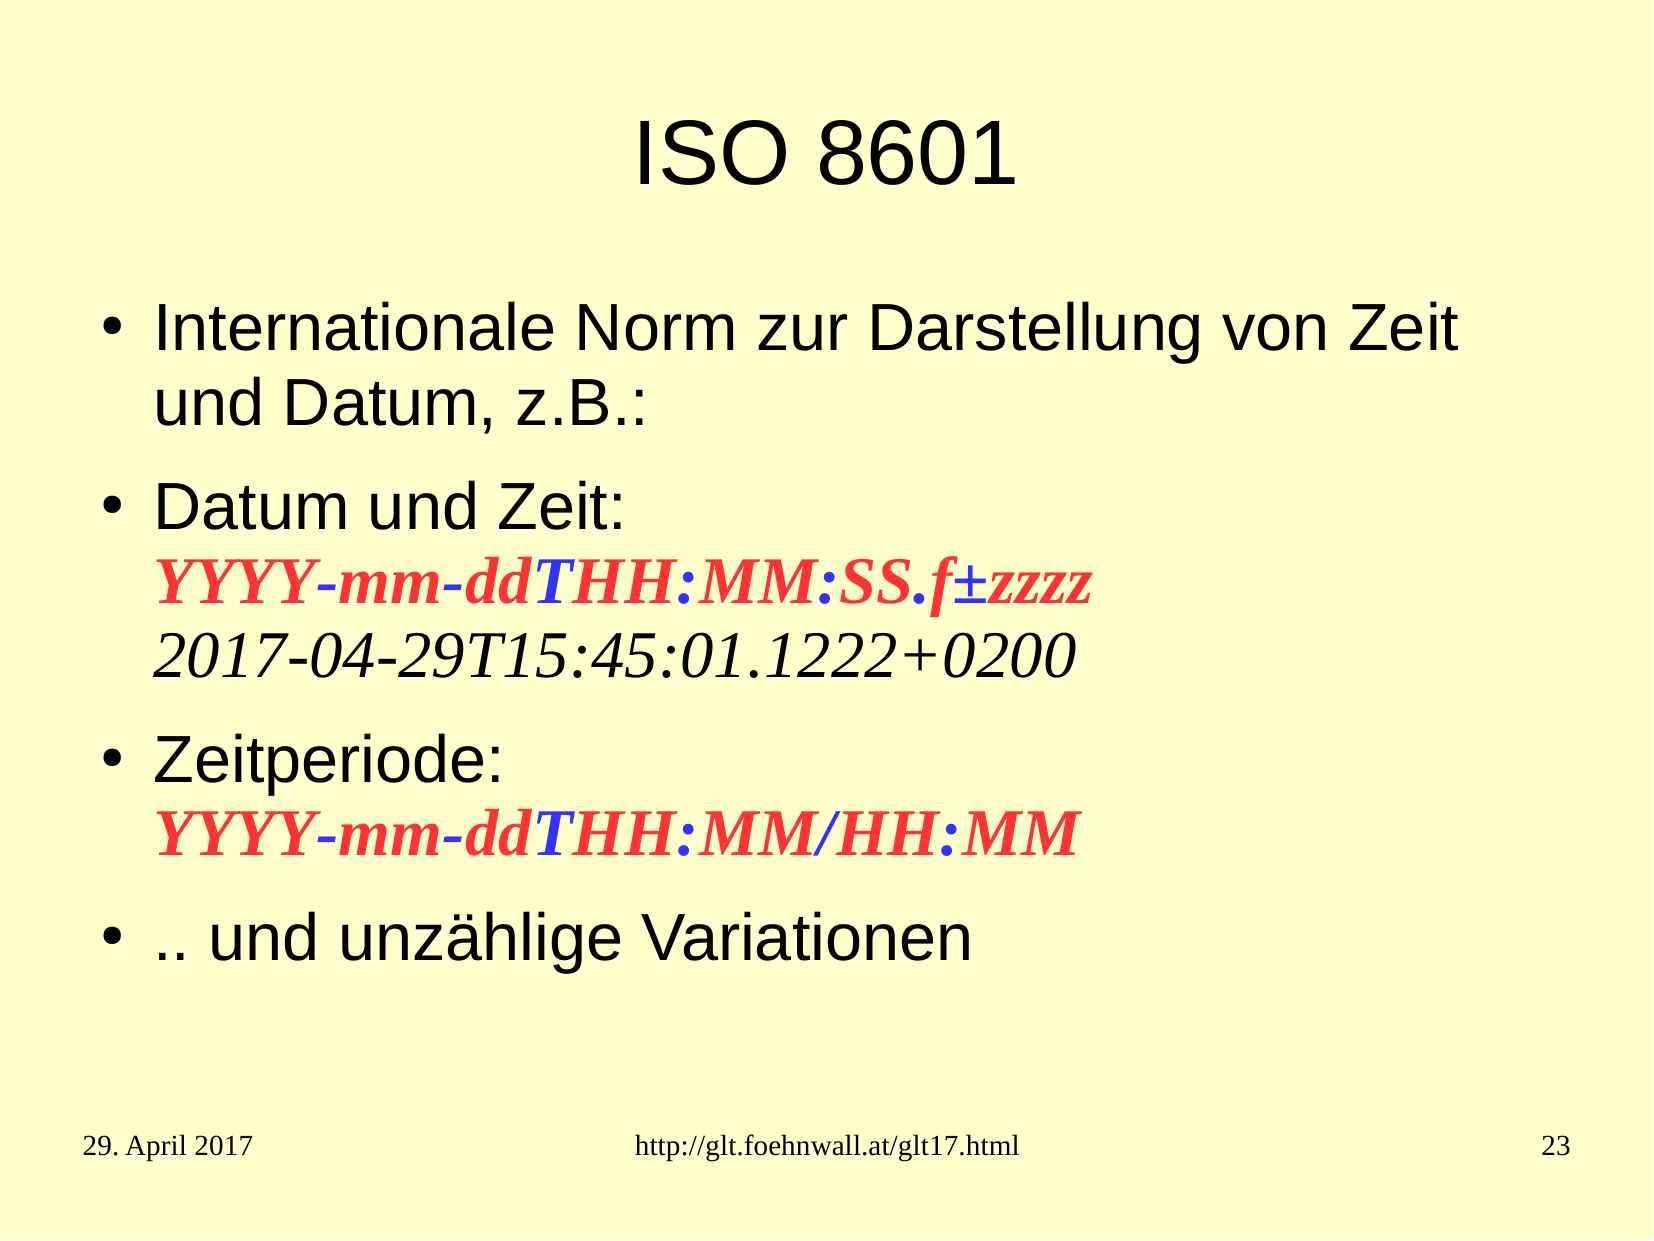

# ISO 8601
Internationale Norm zur Darstellung von Zeit und Datum, z.B.:
Datum und Zeit:
YYYY-mm-ddTHH:MM:SS.f±zzzz
2017-04-29T15:45:01.1222+0200
Zeitperiode:
YYYY-mm-ddTHH:MM/HH:MM
.. und unzählige Variationen
29. April 2017
http://glt.foehnwall.at/glt17.html
23